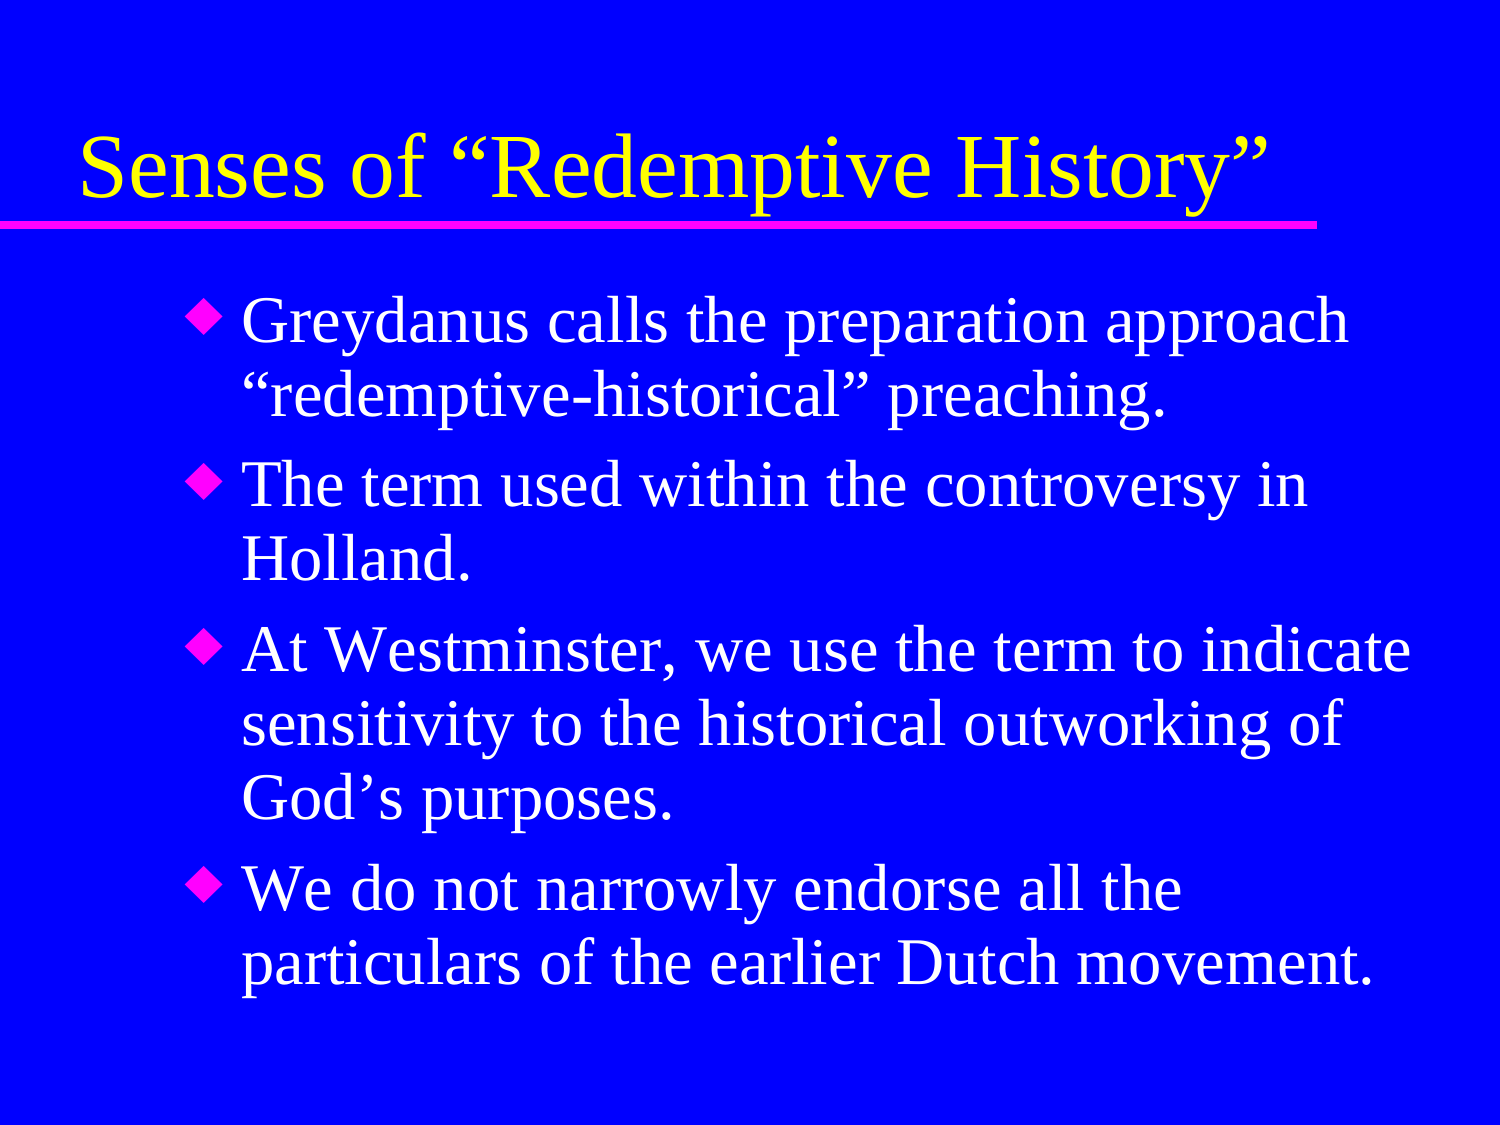

# Senses of “Redemptive History”
Greydanus calls the preparation approach “redemptive-historical” preaching.
The term used within the controversy in Holland.
At Westminster, we use the term to indicate sensitivity to the historical outworking of God’s purposes.
We do not narrowly endorse all the particulars of the earlier Dutch movement.